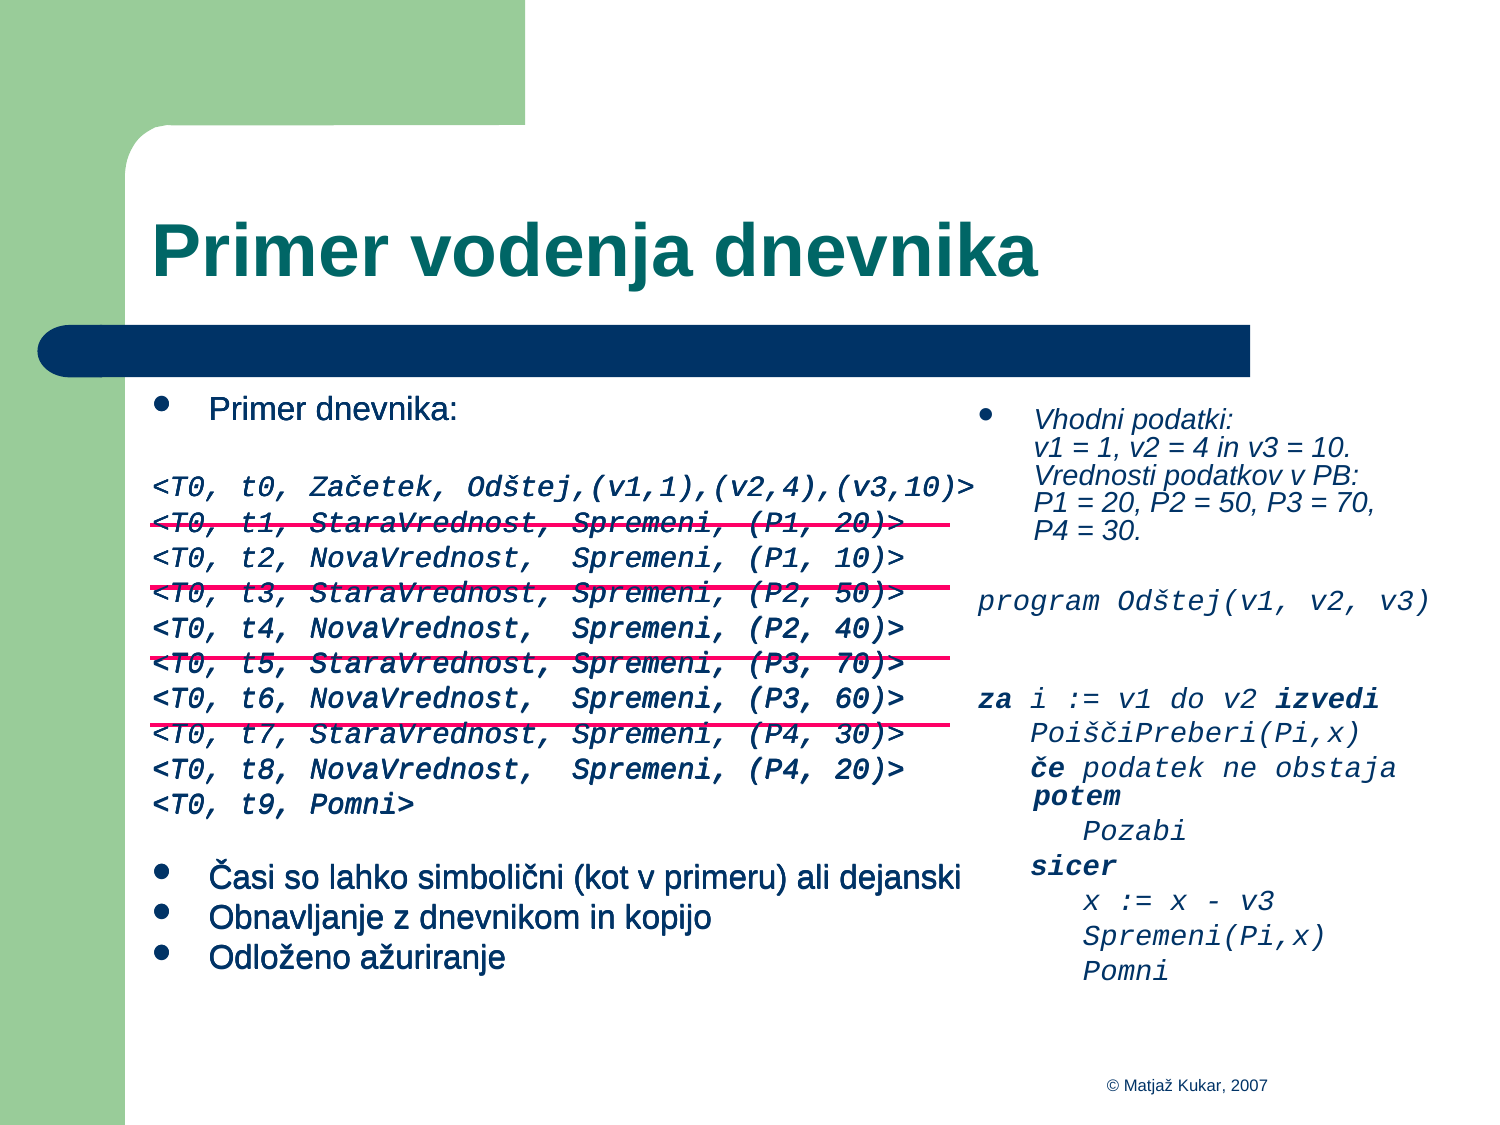

# Primer vodenja dnevnika
Primer dnevnika:
<T0, t0, Začetek, Odštej,(v1,1),(v2,4),(v3,10)>
<T0, t1, StaraVrednost, Spremeni, (P1, 20)>
<T0, t2, NovaVrednost, Spremeni, (P1, 10)>
<T0, t3, StaraVrednost, Spremeni, (P2, 50)>
<T0, t4, NovaVrednost, Spremeni, (P2, 40)>
<T0, t5, StaraVrednost, Spremeni, (P3, 70)>
<T0, t6, NovaVrednost, Spremeni, (P3, 60)>
<T0, t7, StaraVrednost, Spremeni, (P4, 30)>
<T0, t8, NovaVrednost, Spremeni, (P4, 20)>
<T0, t9, Pomni>
Časi so lahko simbolični (kot v primeru) ali dejanski
Obnavljanje z dnevnikom in kopijo
Odloženo ažuriranje
Primer dnevnika:
<T0, t0, Začetek, Odštej,(v1,1),(v2,4),(v3,10)>
<T0, t1, StaraVrednost, Spremeni, (P1, 20)>
<T0, t2, NovaVrednost, Spremeni, (P1, 10)>
<T0, t3, StaraVrednost, Spremeni, (P2, 50)>
<T0, t4, NovaVrednost, Spremeni, (P2, 40)>
<T0, t5, StaraVrednost, Spremeni, (P3, 70)>
<T0, t6, NovaVrednost, Spremeni, (P3, 60)>
<T0, t7, StaraVrednost, Spremeni, (P4, 30)>
<T0, t8, NovaVrednost, Spremeni, (P4, 20)>
<T0, t9, Pomni>
Časi so lahko simbolični (kot v primeru) ali dejanski
Obnavljanje z dnevnikom in kopijo
Odloženo ažuriranje
Primer dnevnika:
<T0, t0, Začetek, Odštej,(v1,1),(v2,4),(v3,10)>
<T0, t1, StaraVrednost, Spremeni, (P1, 20)>
<T0, t2, NovaVrednost, Spremeni, (P1, 10)>
<T0, t3, StaraVrednost, Spremeni, (P2, 50)>
<T0, t4, NovaVrednost, Spremeni, (P2, 40)>
<T0, t5, StaraVrednost, Spremeni, (P3, 70)>
<T0, t6, NovaVrednost, Spremeni, (P3, 60)>
<T0, t7, StaraVrednost, Spremeni, (P4, 30)>
<T0, t8, NovaVrednost, Spremeni, (P4, 20)>
<T0, t9, Pomni>
Časi so lahko simbolični (kot v primeru) ali dejanski
Obnavljanje z dnevnikom in kopijo
Odloženo ažuriranje
Vhodni podatki:
v1 = 1, v2 = 4 in v3 = 10.
Vrednosti podatkov v PB:
P1 = 20, P2 = 50, P3 = 70,
P4 = 30.
program Odštej(v1, v2, v3)
za i := v1 do v2 izvedi
 PoiščiPreberi(Pi,x)
 če podatek ne obstaja potem
 Pozabi
 sicer
 x := x - v3
 Spremeni(Pi,x)
 Pomni
© Matjaž Kukar, 2007